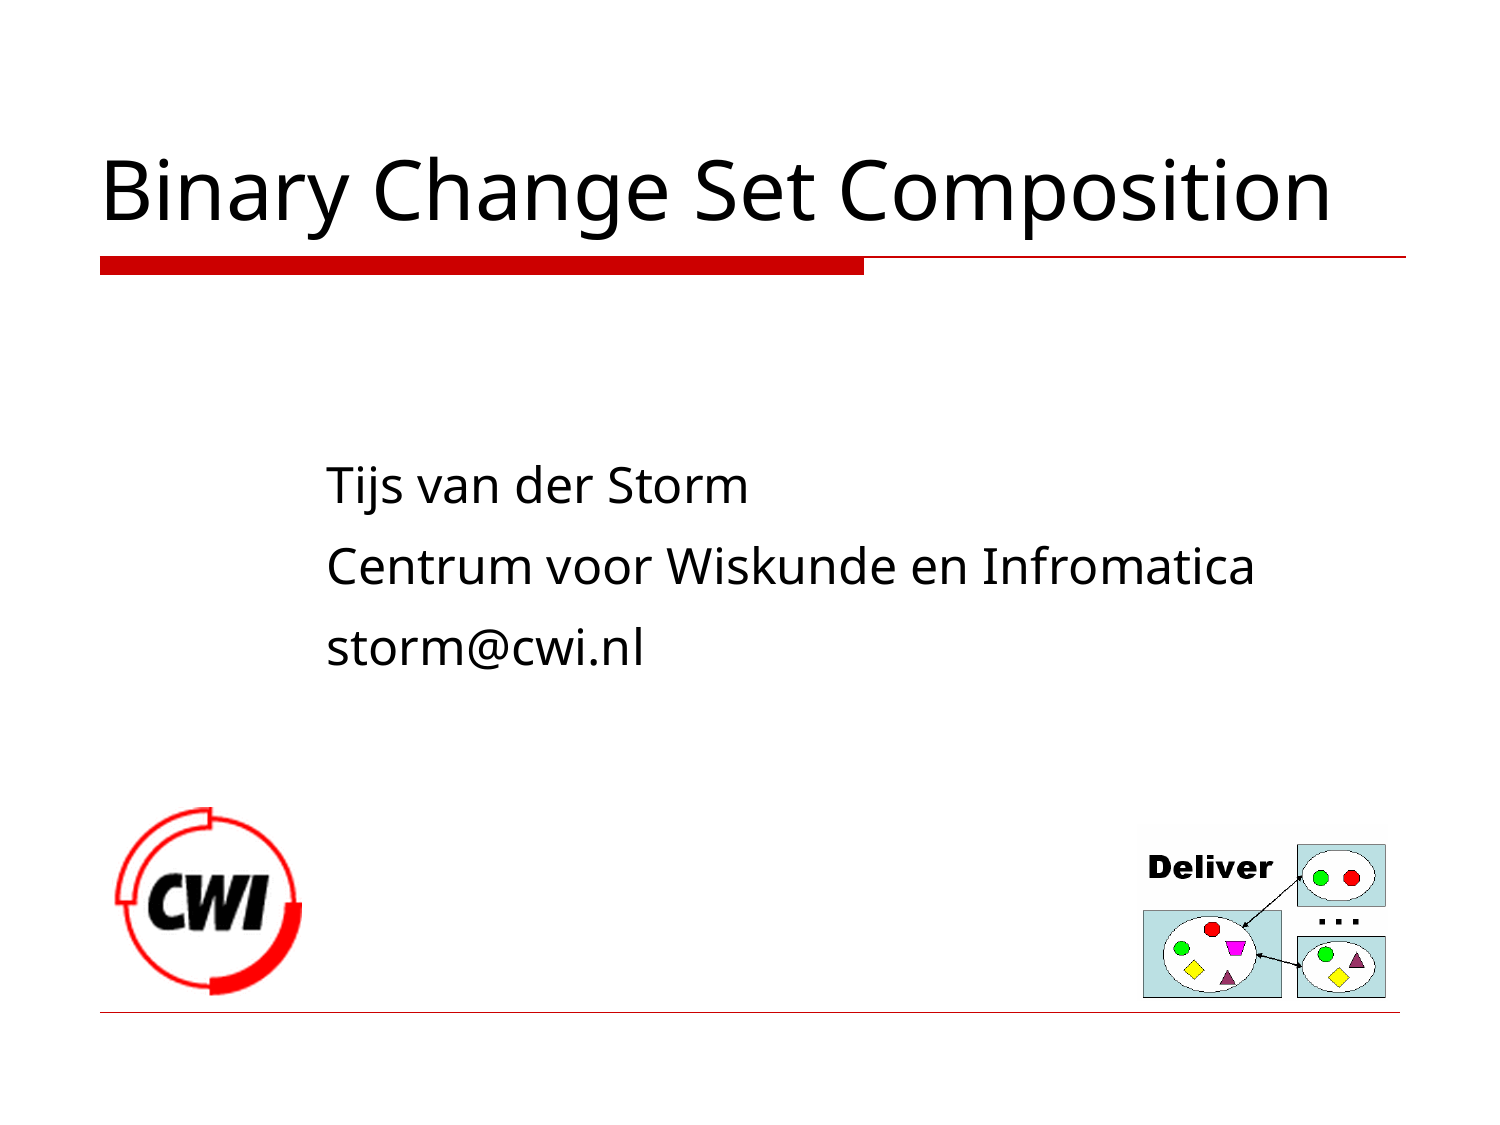

# Binary Change Set Composition
Tijs van der Storm
Centrum voor Wiskunde en Infromatica
storm@cwi.nl